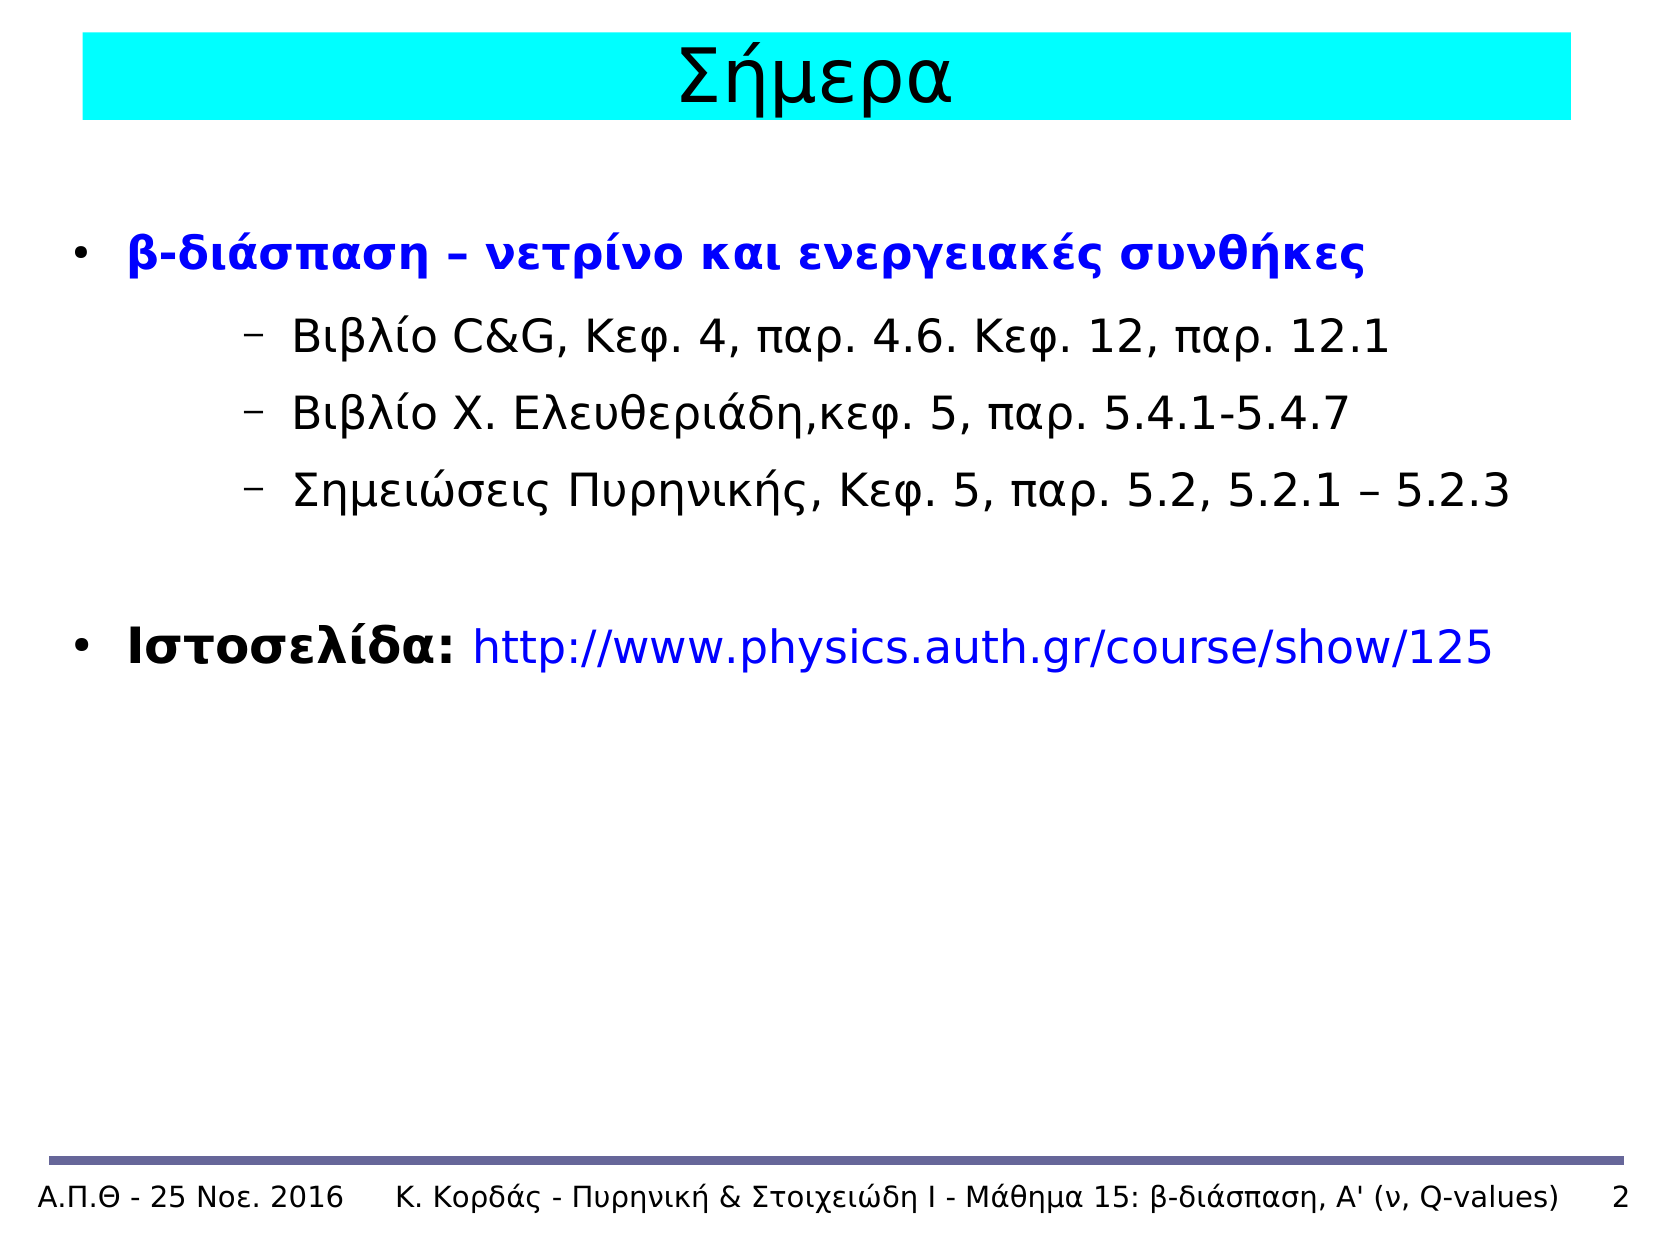

# Σήμερα
β-διάσπαση – νετρίνο και ενεργειακές συνθήκες
Βιβλίο C&G, Κεφ. 4, παρ. 4.6. Κεφ. 12, παρ. 12.1
Βιβλίο Χ. Ελευθεριάδη,κεφ. 5, παρ. 5.4.1-5.4.7
Σημειώσεις Πυρηνικής, Κεφ. 5, παρ. 5.2, 5.2.1 – 5.2.3
Ιστοσελίδα: http://www.physics.auth.gr/course/show/125
Α.Π.Θ - 25 Νοε. 2016
Κ. Κορδάς - Πυρηνική & Στοιχειώδη Ι - Μάθημα 15: β-διάσπαση, A' (ν, Q-values)
2